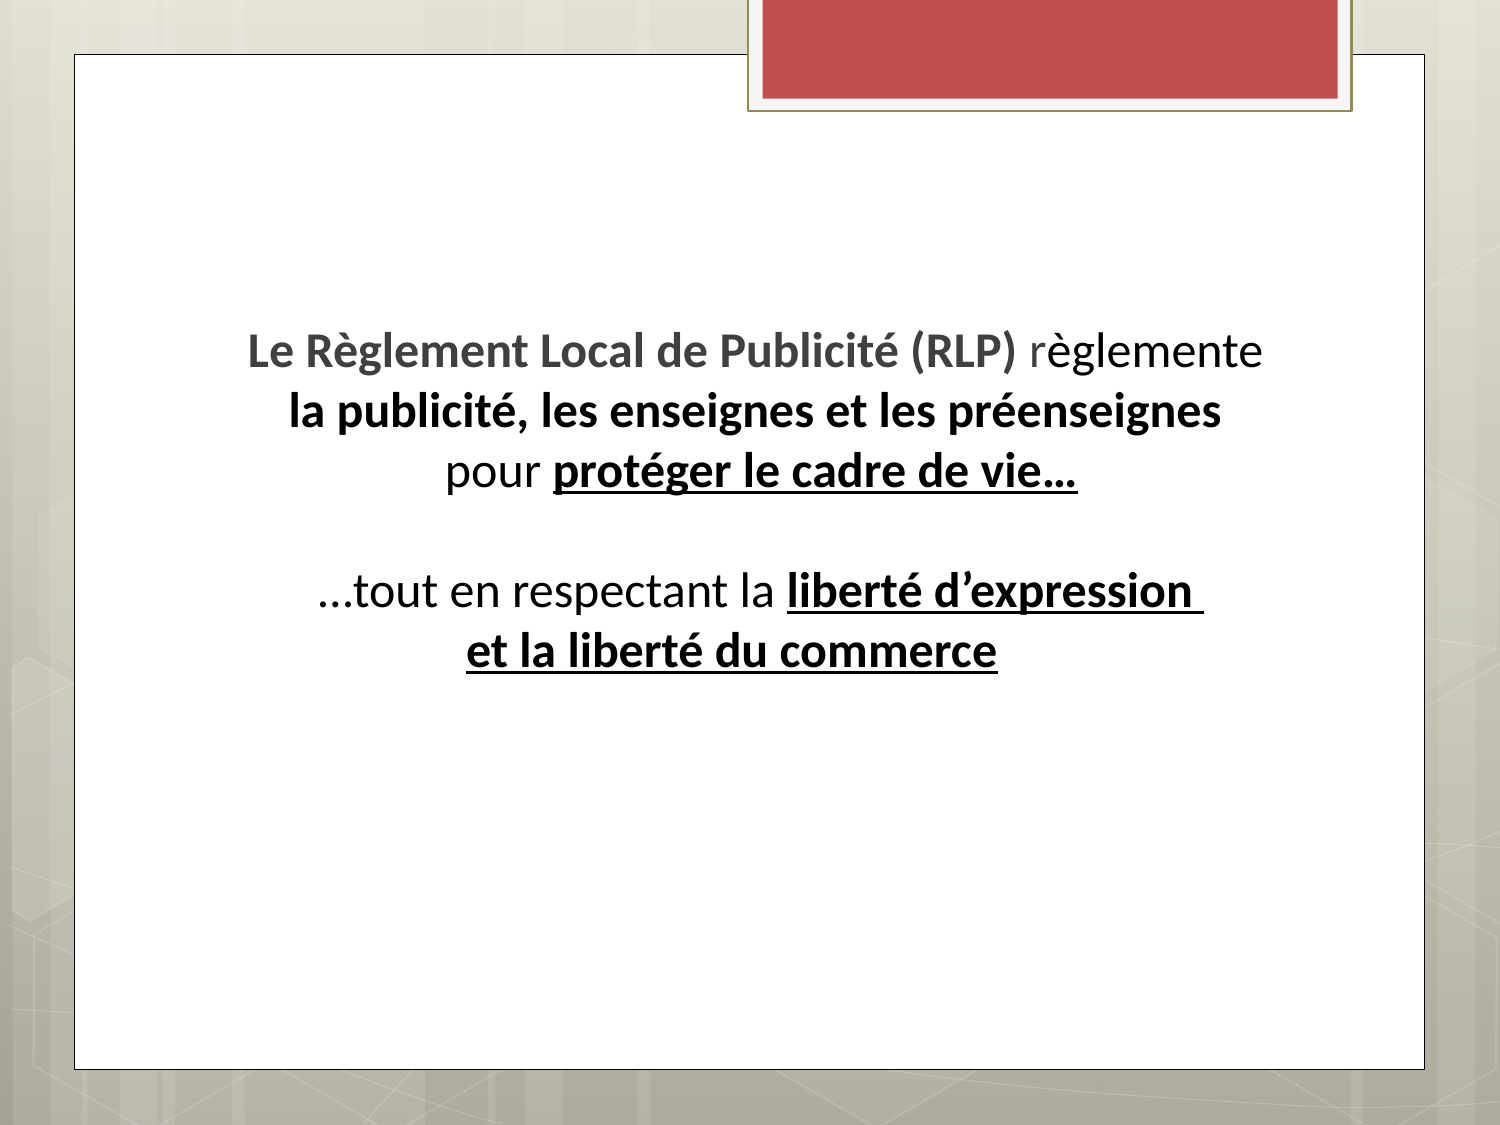

Le Règlement Local de Publicité (RLP) règlemente
la publicité, les enseignes et les préenseignes
pour protéger le cadre de vie…
…tout en respectant la liberté d’expression
et la liberté du commerce